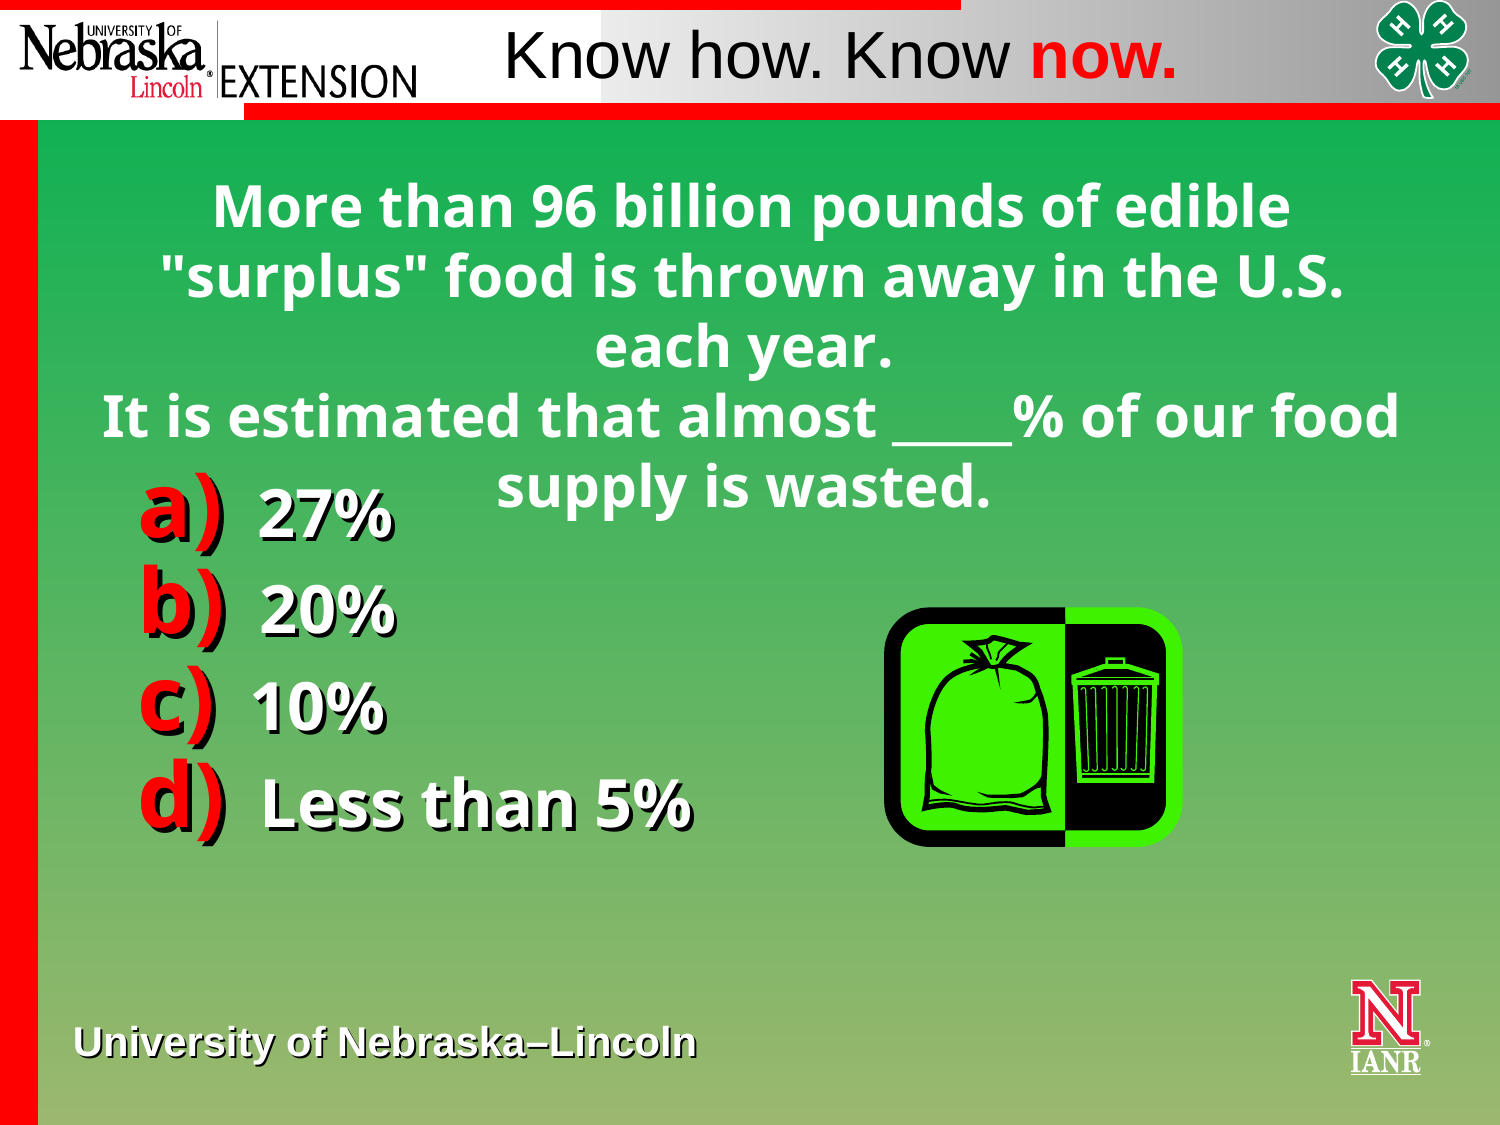

# More than 96 billion pounds of edible "surplus" food is thrown away in the U.S. each year. It is estimated that almost _____% of our food supply is wasted.
 27%
 20%
 10%
 Less than 5%